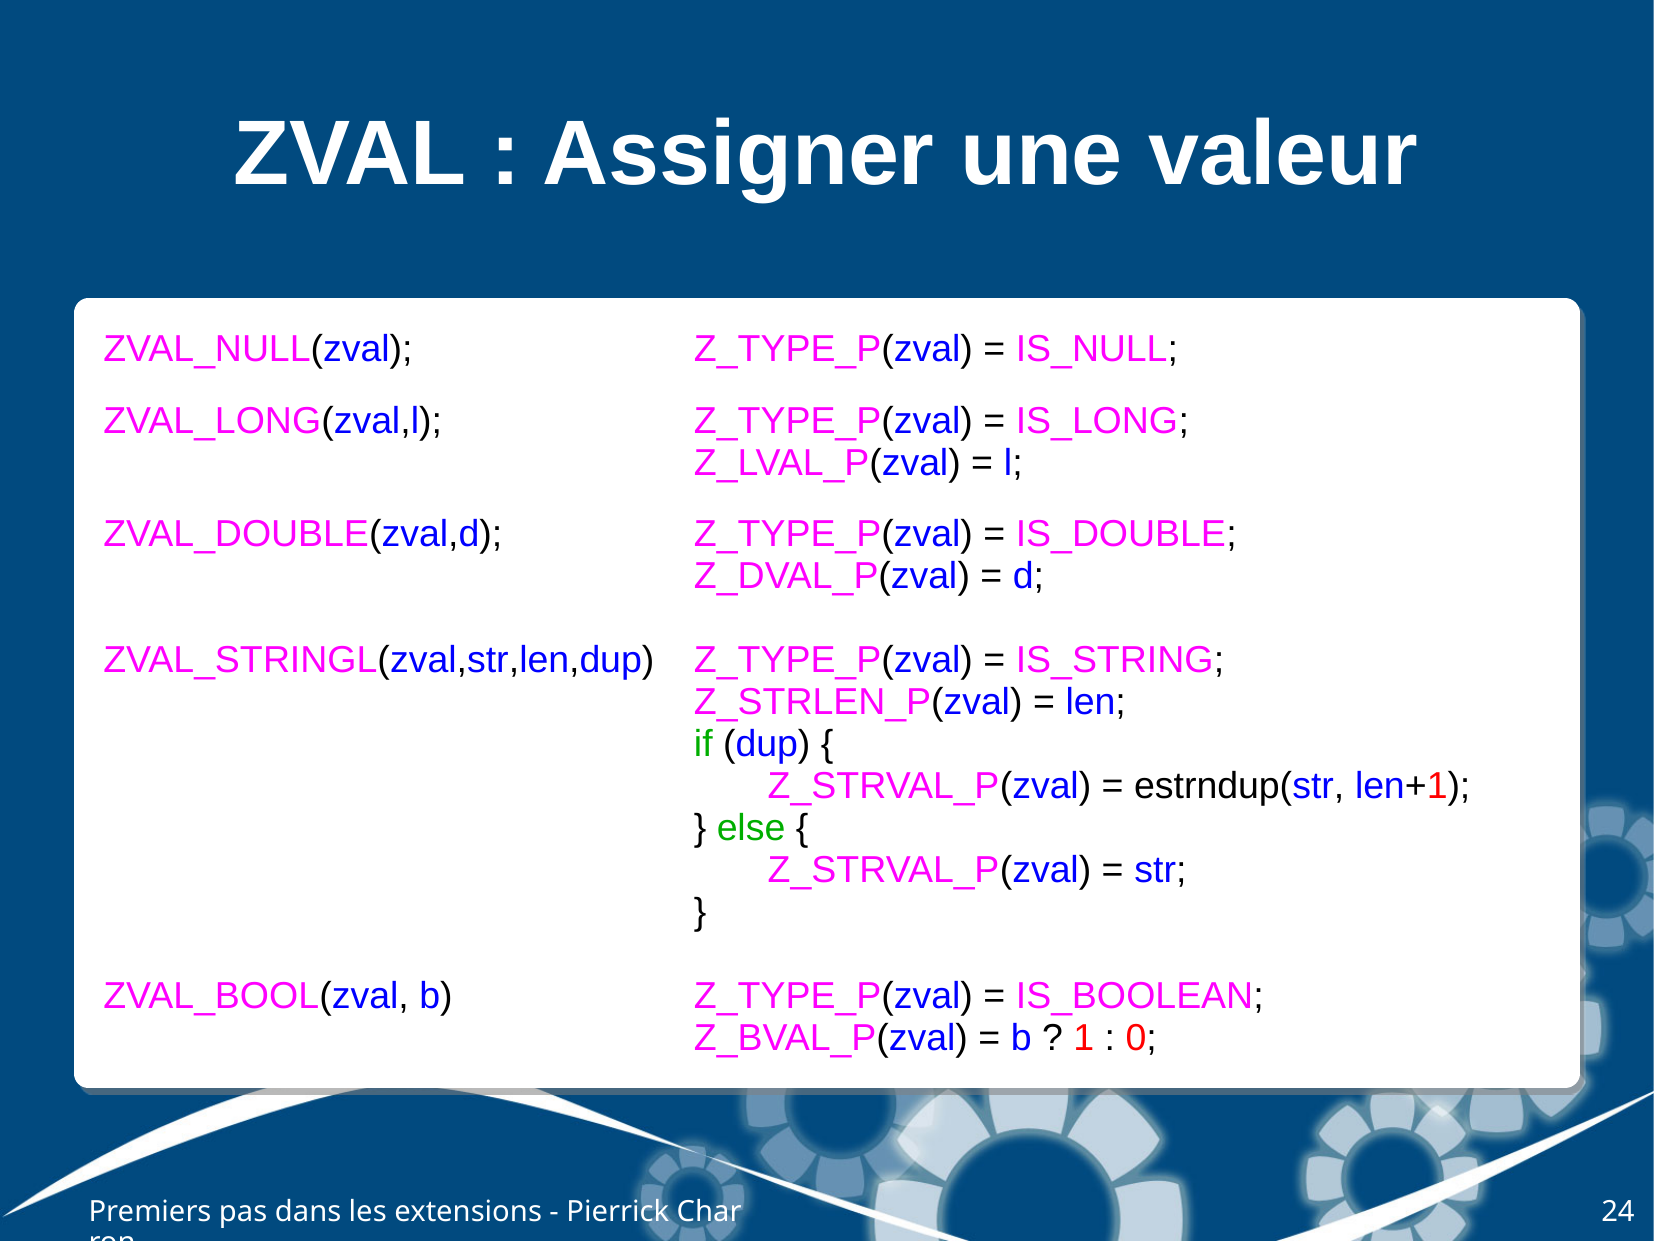

# ZVAL : Assigner une valeur
ZVAL_NULL(zval);				Z_TYPE_P(zval) = IS_NULL;
ZVAL_LONG(zval,l);				Z_TYPE_P(zval) = IS_LONG;
								Z_LVAL_P(zval) = l;
ZVAL_DOUBLE(zval,d);			Z_TYPE_P(zval) = IS_DOUBLE;
								Z_DVAL_P(zval) = d;
ZVAL_STRINGL(zval,str,len,dup)	Z_TYPE_P(zval) = IS_STRING;
								Z_STRLEN_P(zval) = len;
								if (dup) {
									Z_STRVAL_P(zval) = estrndup(str, len+1);
								} else {
									Z_STRVAL_P(zval) = str;
								}
ZVAL_BOOL(zval, b)				Z_TYPE_P(zval) = IS_BOOLEAN;
								Z_BVAL_P(zval) = b ? 1 : 0;
Premiers pas dans les extensions - Pierrick Charron
24